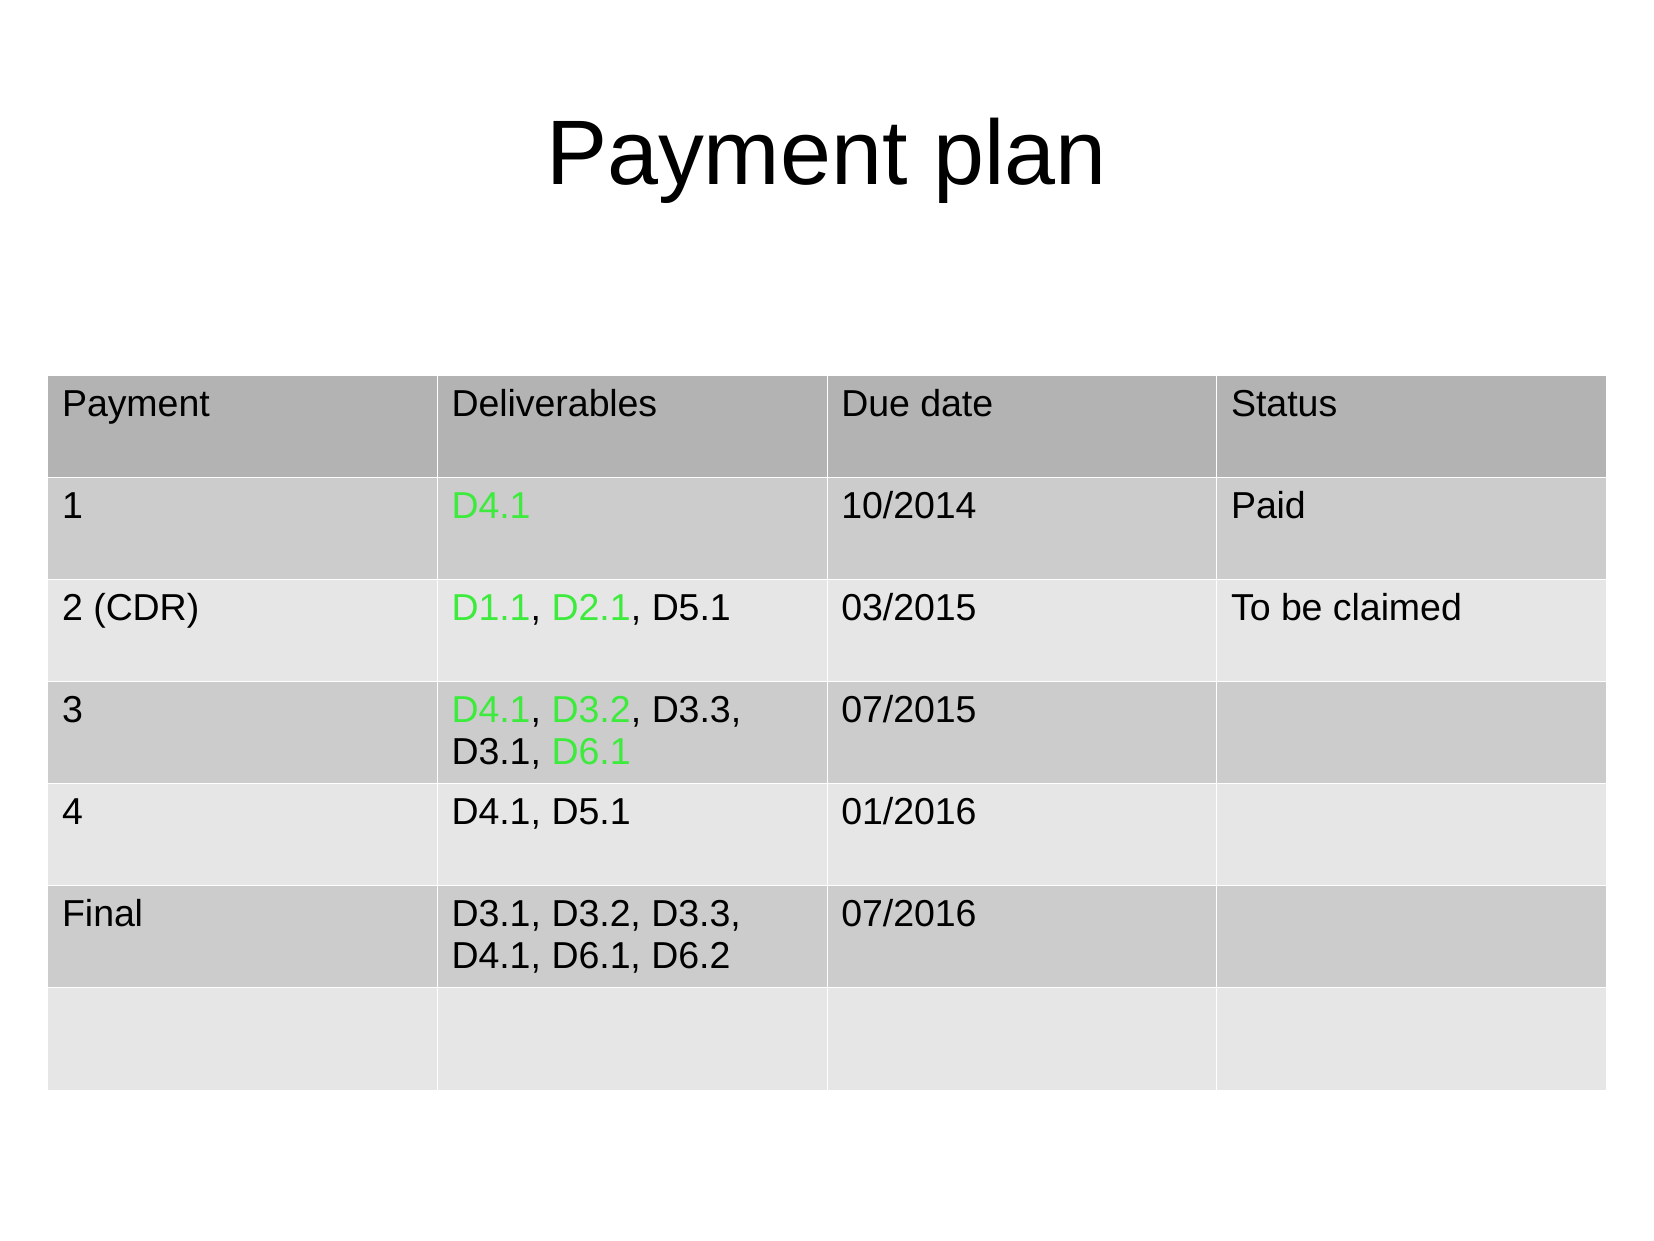

# Payment plan
| Payment | Deliverables | Due date | Status |
| --- | --- | --- | --- |
| 1 | D4.1 | 10/2014 | Paid |
| 2 (CDR) | D1.1, D2.1, D5.1 | 03/2015 | To be claimed |
| 3 | D4.1, D3.2, D3.3, D3.1, D6.1 | 07/2015 | |
| 4 | D4.1, D5.1 | 01/2016 | |
| Final | D3.1, D3.2, D3.3, D4.1, D6.1, D6.2 | 07/2016 | |
| | | | |